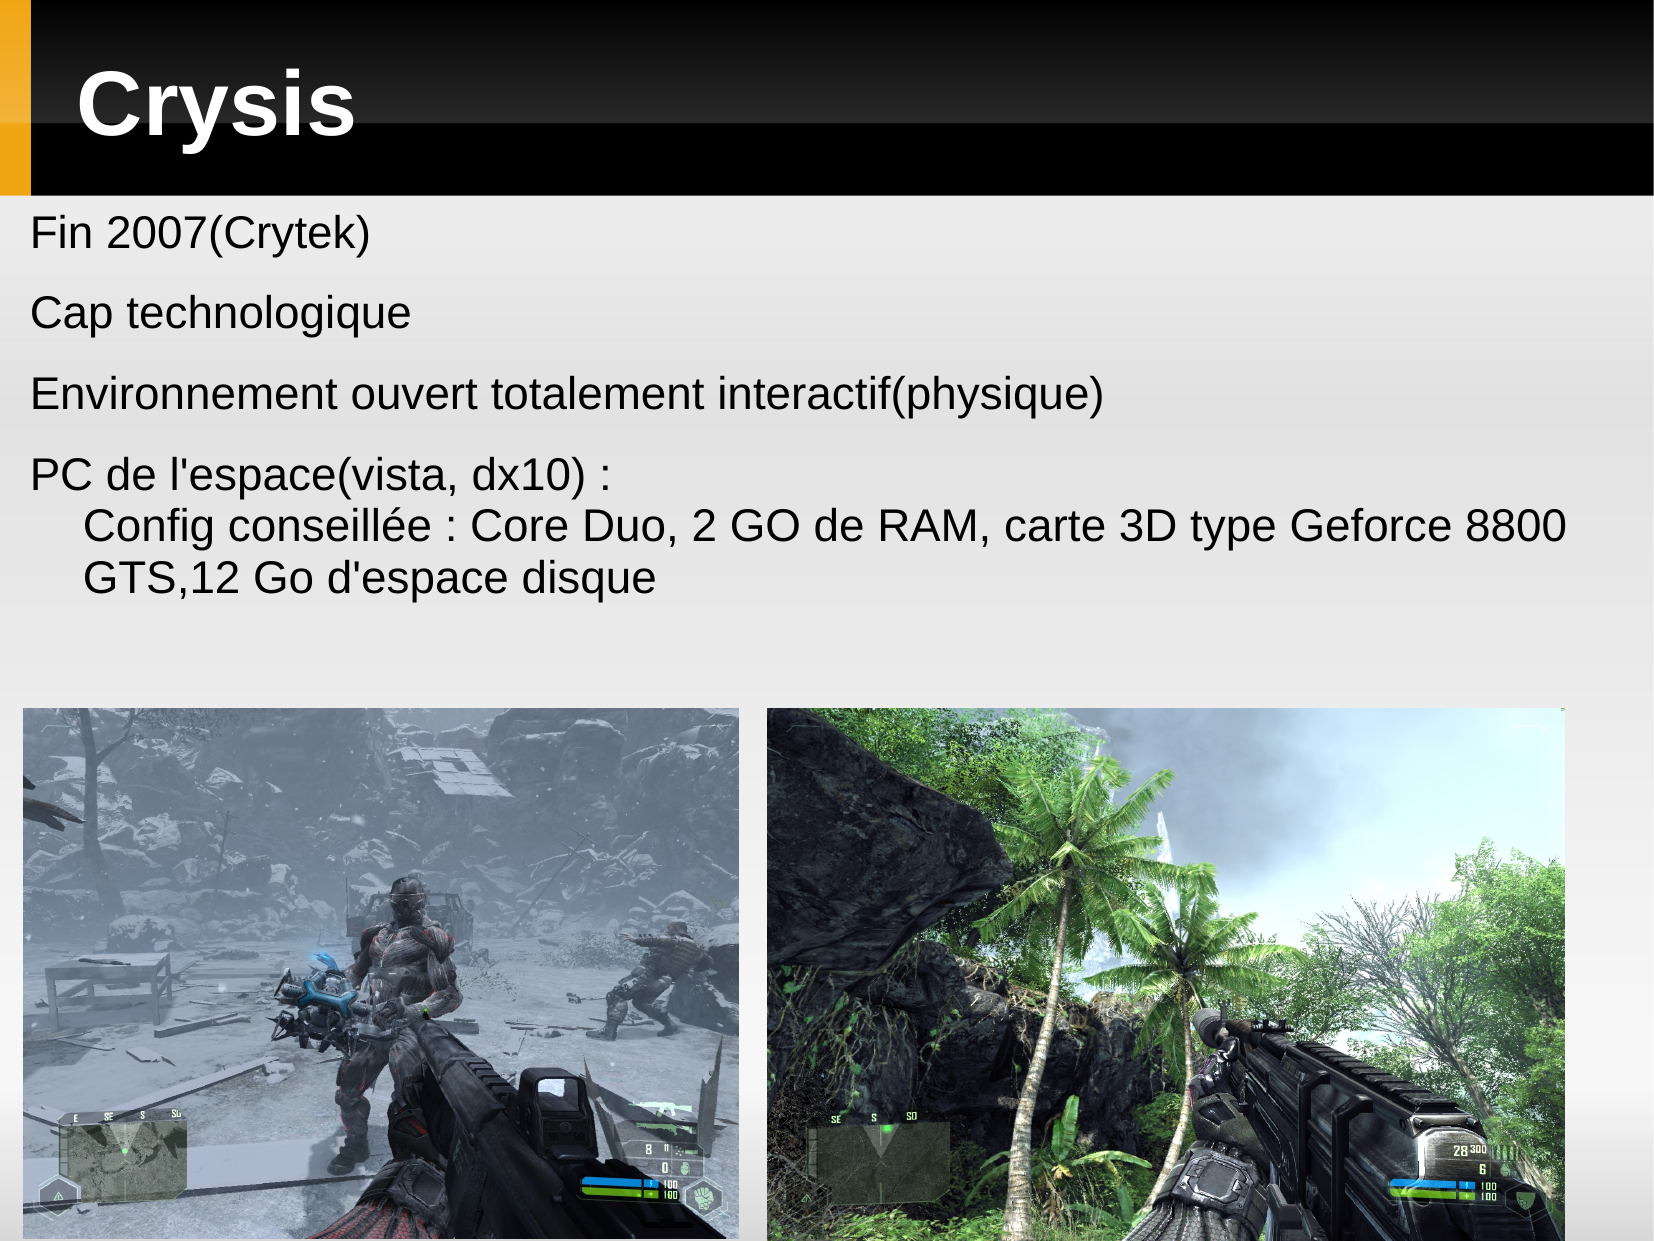

# Crysis
Fin 2007(Crytek)
Cap technologique
Environnement ouvert totalement interactif(physique)
PC de l'espace(vista, dx10) :
Config conseillée : Core Duo, 2 GO de RAM, carte 3D type Geforce 8800 GTS,12 Go d'espace disque